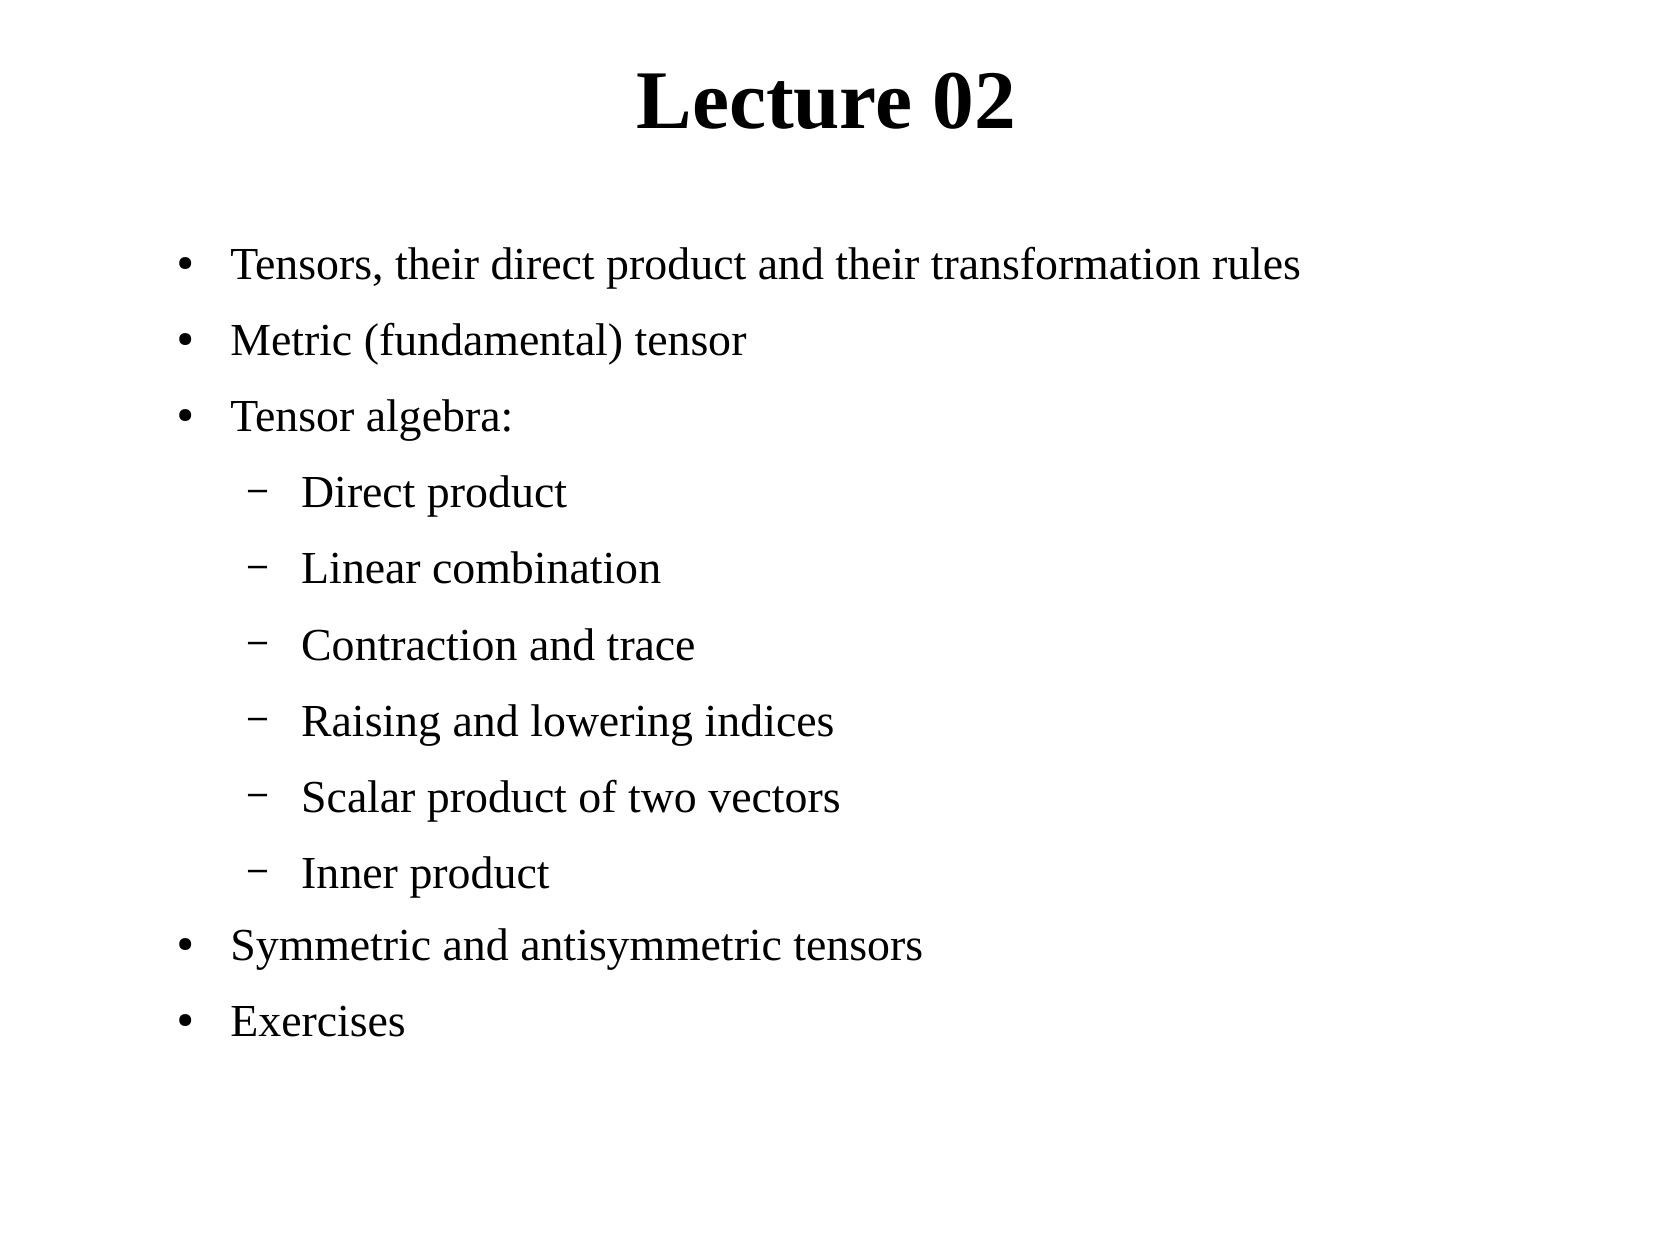

# Lecture 02
Tensors, their direct product and their transformation rules
Metric (fundamental) tensor
Tensor algebra:
Direct product
Linear combination
Contraction and trace
Raising and lowering indices
Scalar product of two vectors
Inner product
Symmetric and antisymmetric tensors
Exercises